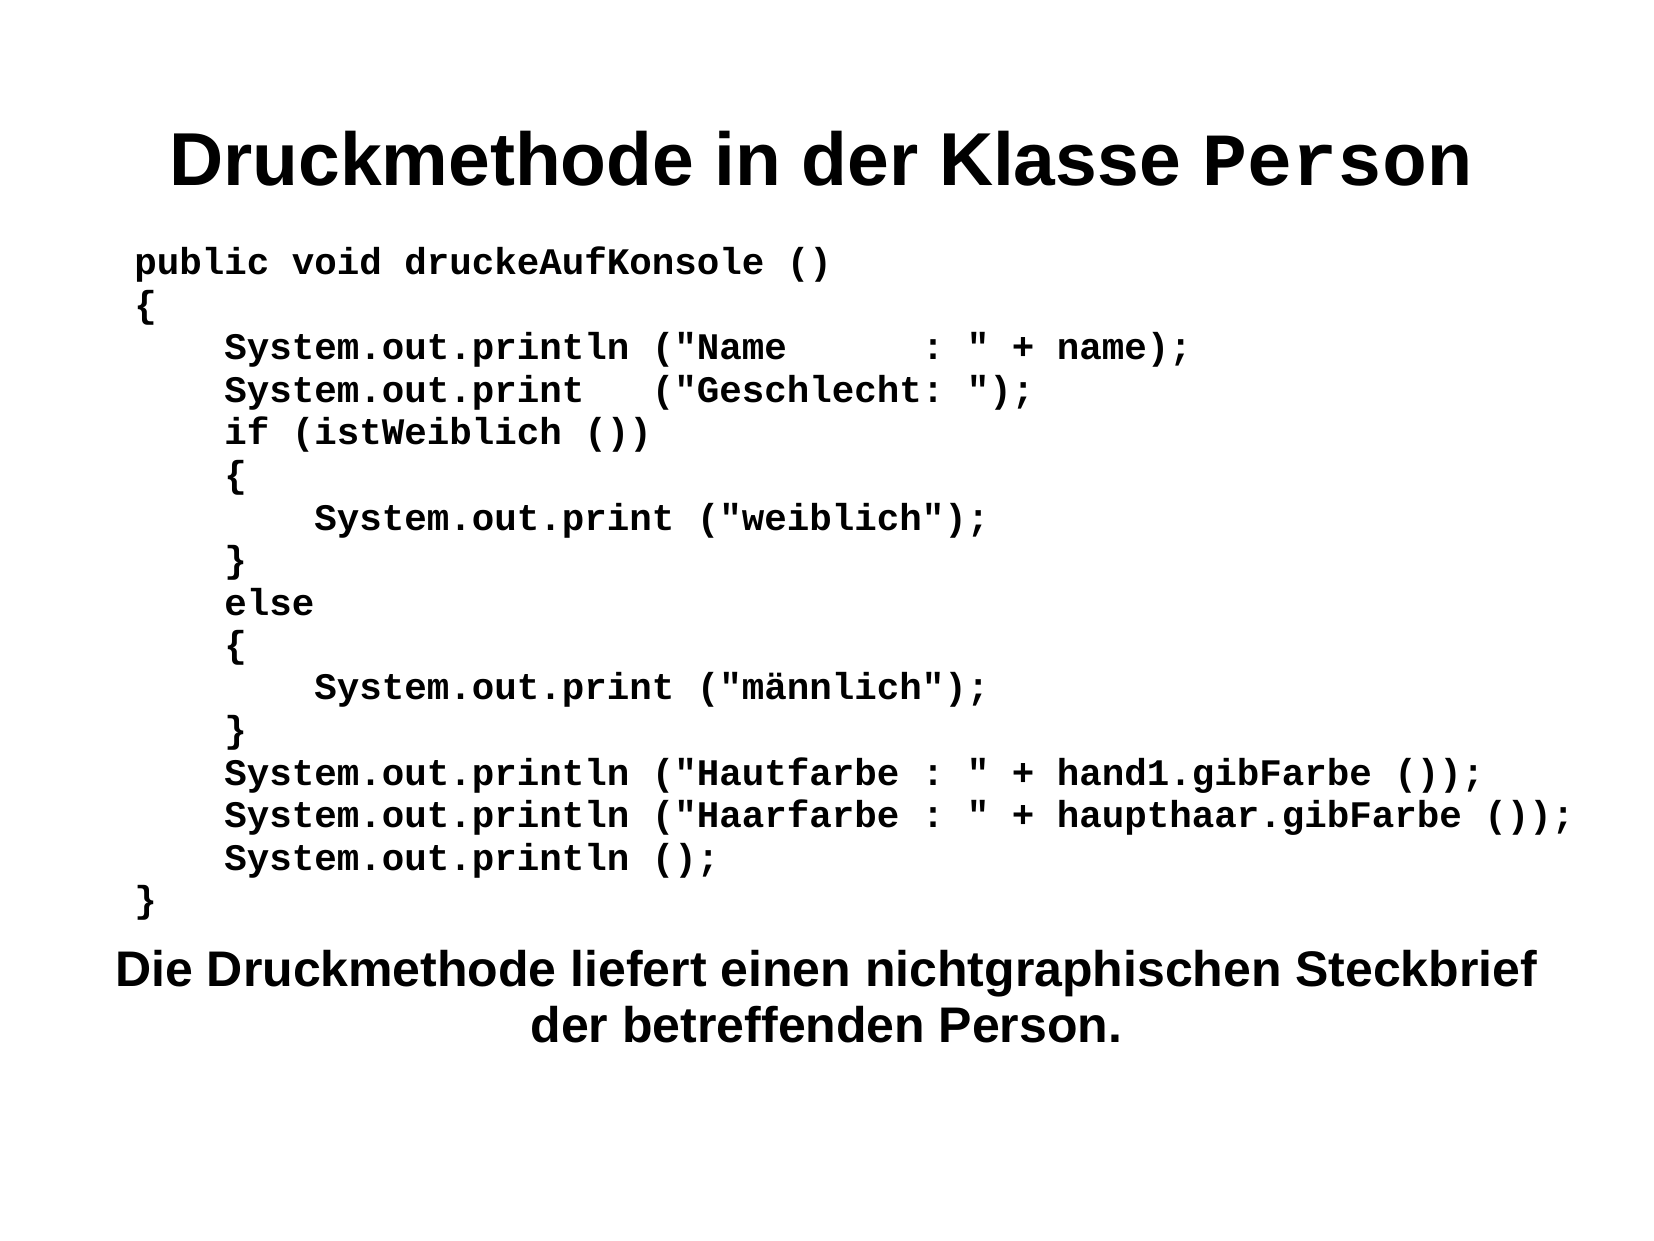

# Druckmethode in der Klasse Person
 public void druckeAufKonsole ()
 {
 System.out.println ("Name : " + name);
 System.out.print ("Geschlecht: ");
 if (istWeiblich ())
 {
 System.out.print ("weiblich");
 }
 else
 {
 System.out.print ("männlich");
 }
 System.out.println ("Hautfarbe : " + hand1.gibFarbe ());
 System.out.println ("Haarfarbe : " + haupthaar.gibFarbe ());
 System.out.println ();
 }
Die Druckmethode liefert einen nichtgraphischen Steckbrief der betreffenden Person.